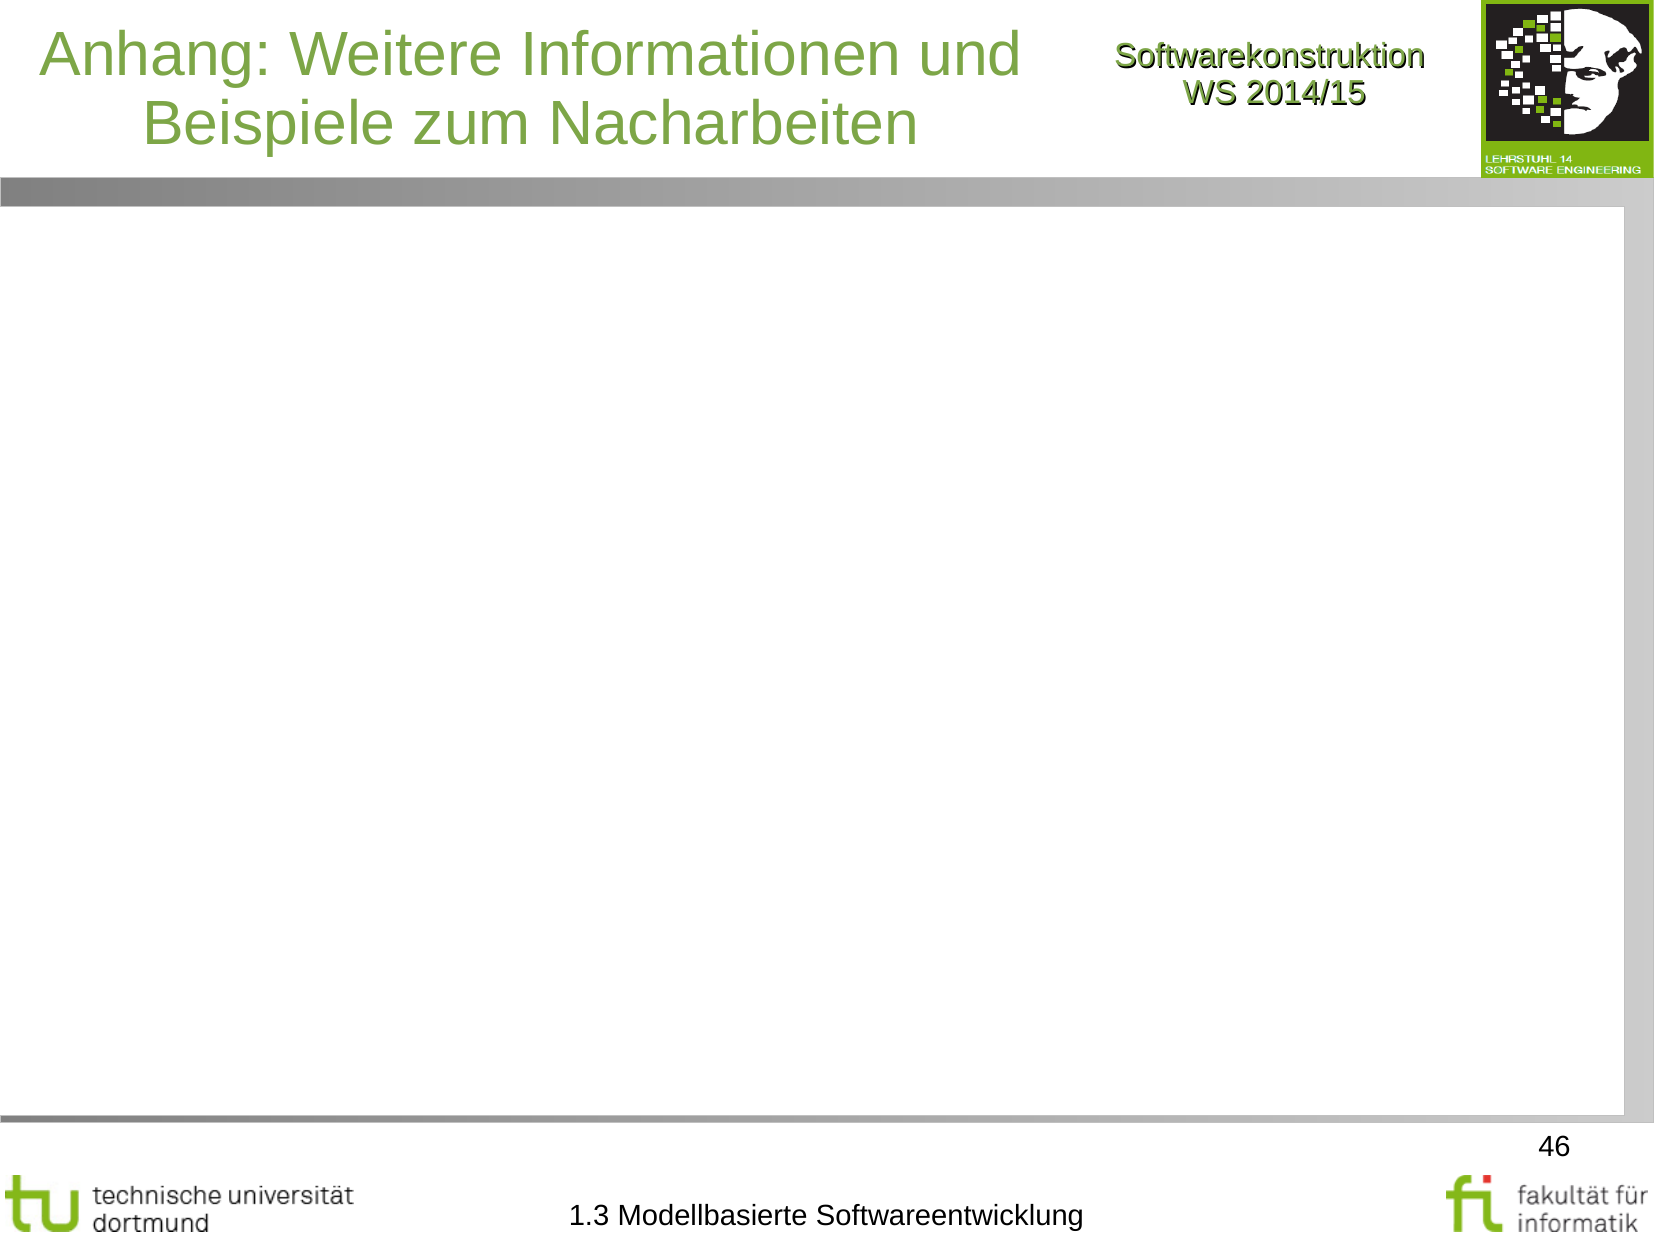

# Anhang: Weitere Informationen und Beispiele zum Nacharbeiten
46
1.3 Modellbasierte Softwareentwicklung